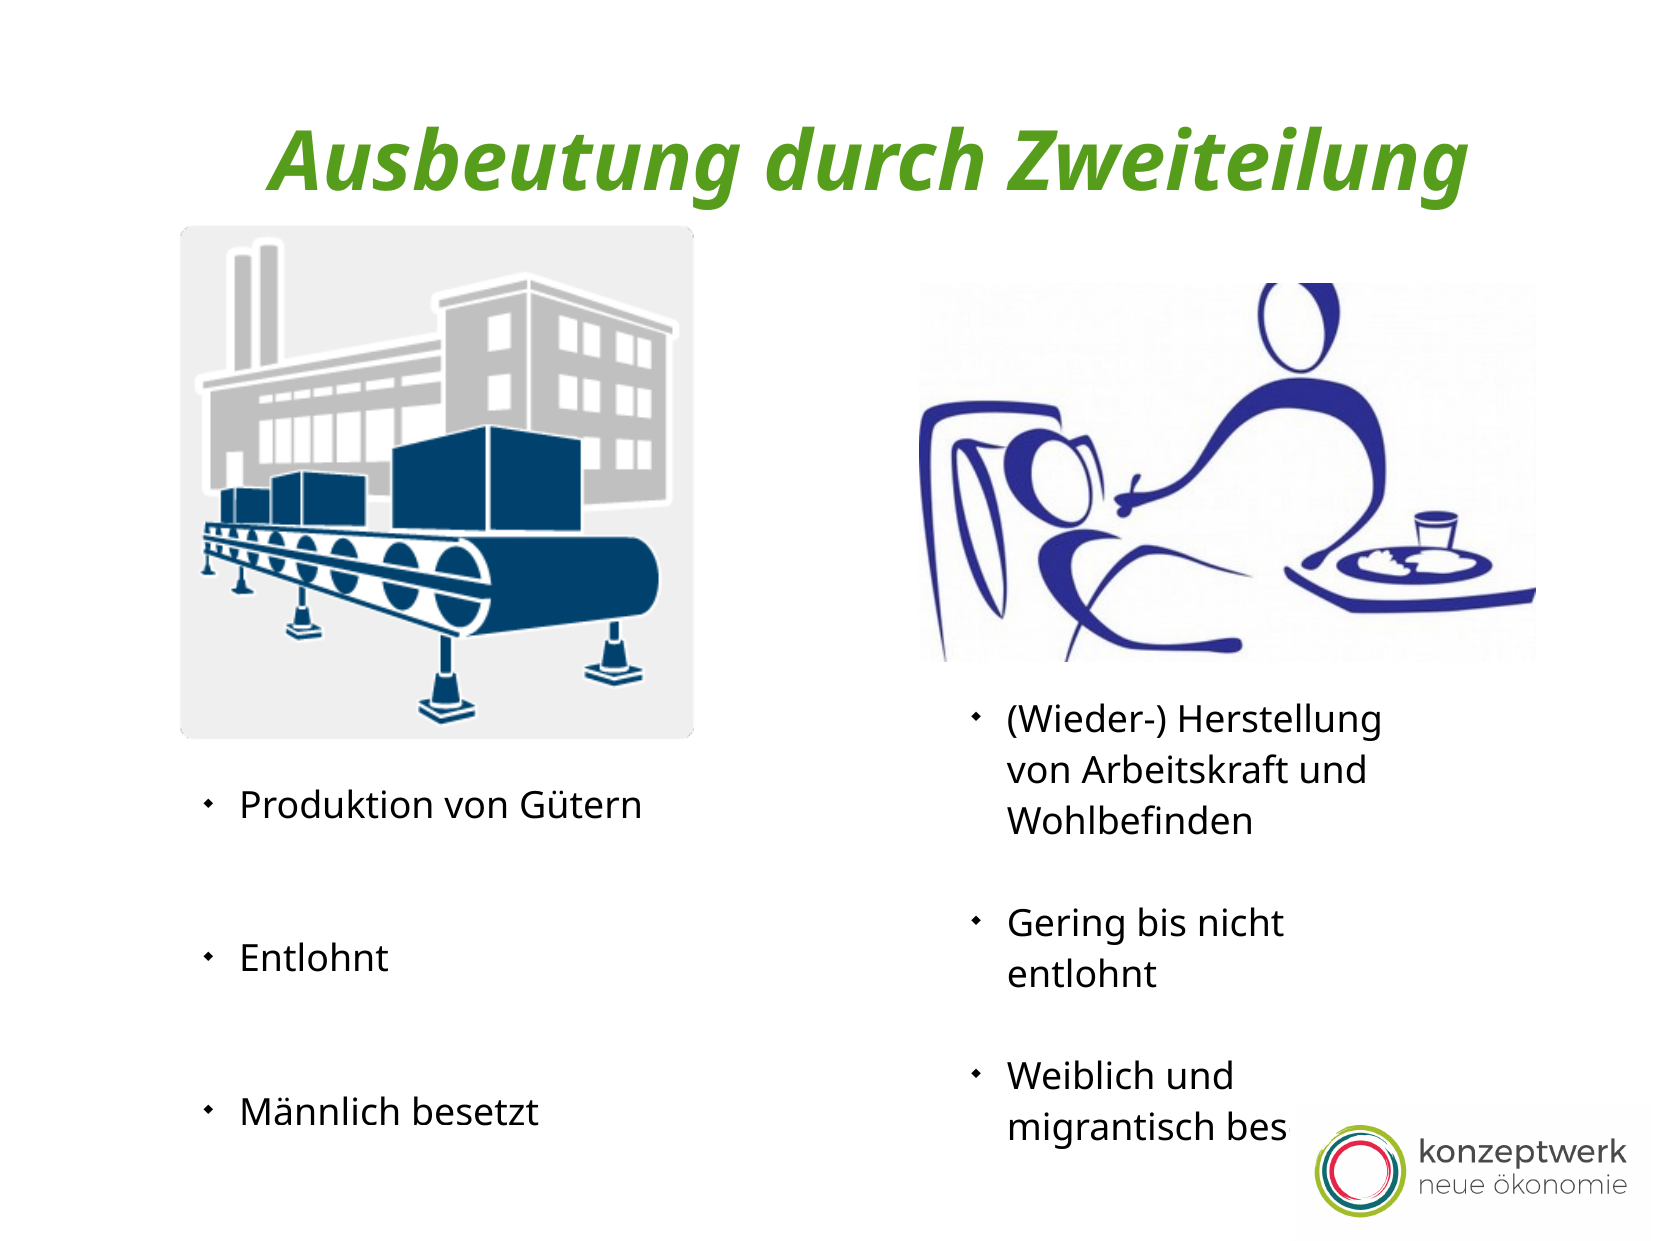

Ausbeutung durch Zweiteilung
(Wieder-) Herstellung von Arbeitskraft und Wohlbefinden
Gering bis nicht entlohnt
Weiblich und migrantisch besetzt
Produktion von Gütern
Entlohnt
Männlich besetzt
 Netzwerk Care Revolution